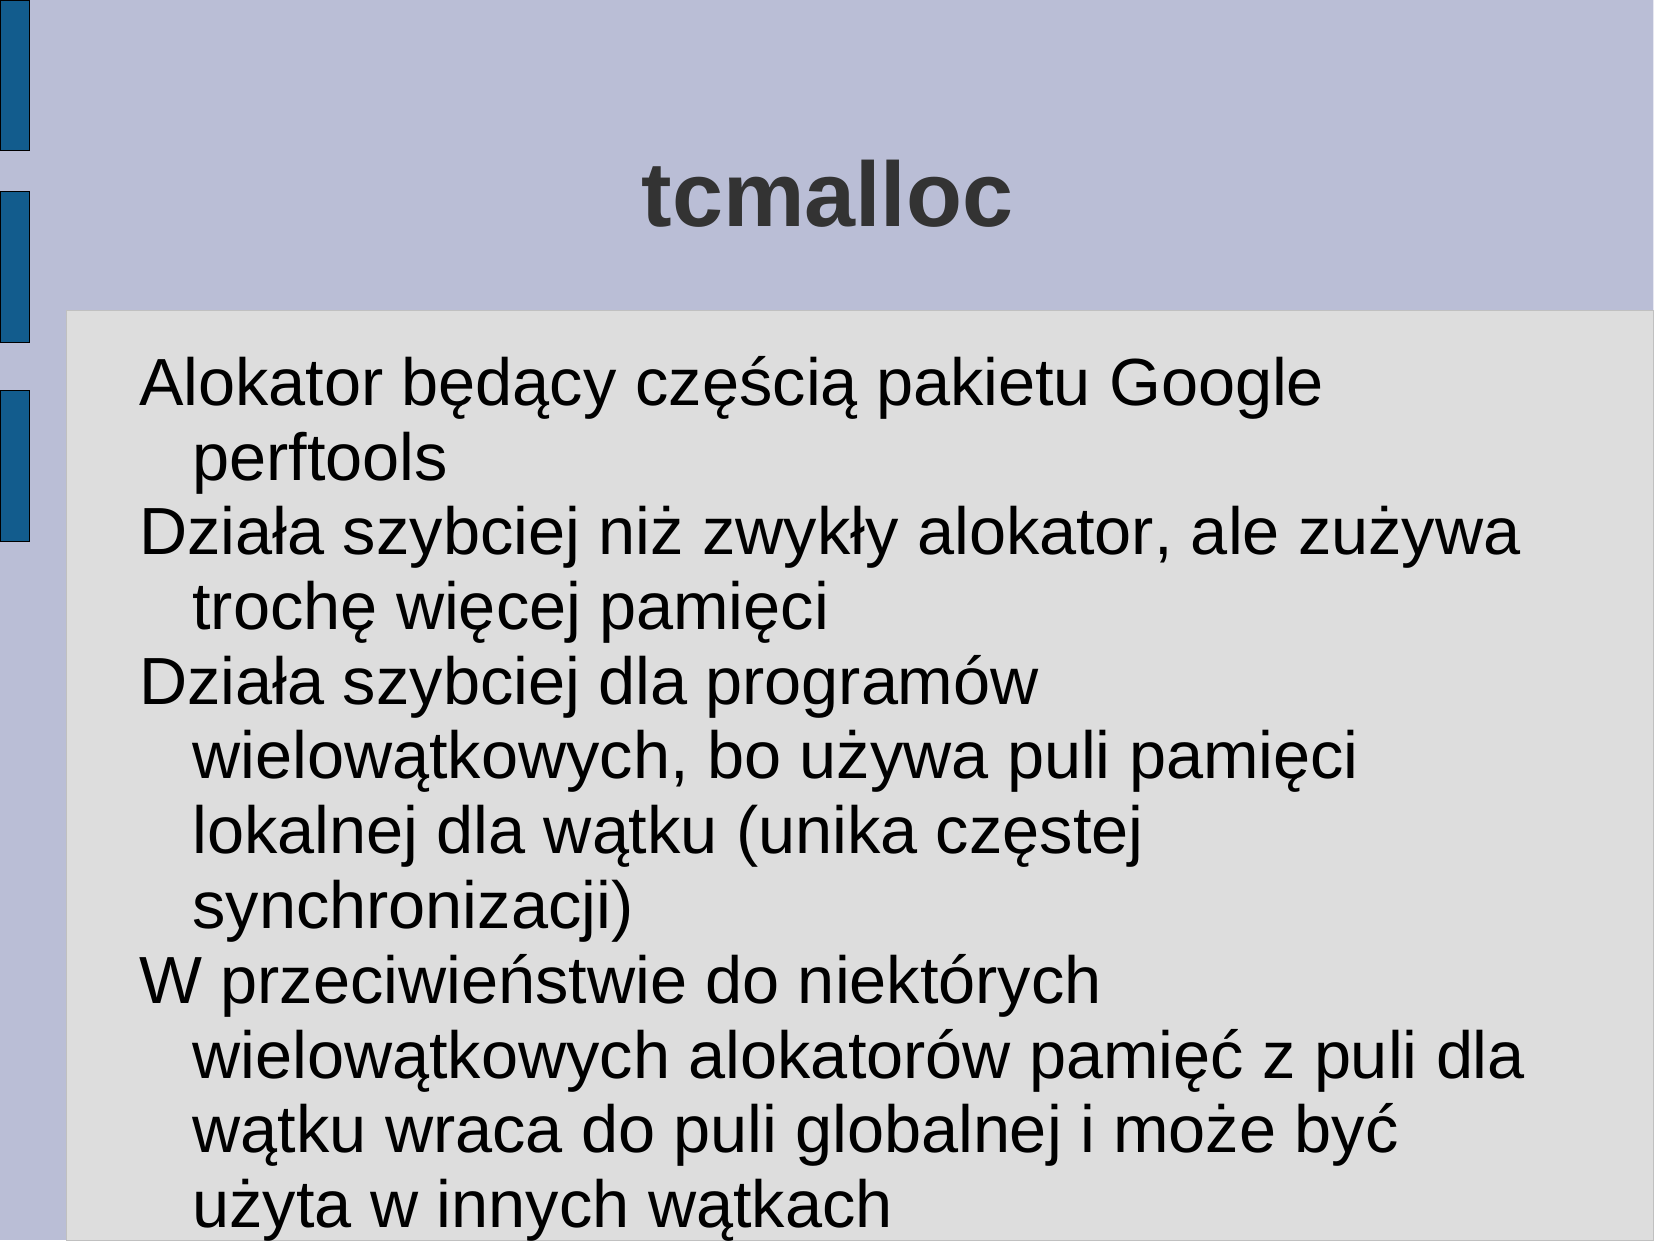

# tcmalloc
Alokator będący częścią pakietu Google perftools
Działa szybciej niż zwykły alokator, ale zużywa trochę więcej pamięci
Działa szybciej dla programów wielowątkowych, bo używa puli pamięci lokalnej dla wątku (unika częstej synchronizacji)
W przeciwieństwie do niektórych wielowątkowych alokatorów pamięć z puli dla wątku wraca do puli globalnej i może być użyta w innych wątkach